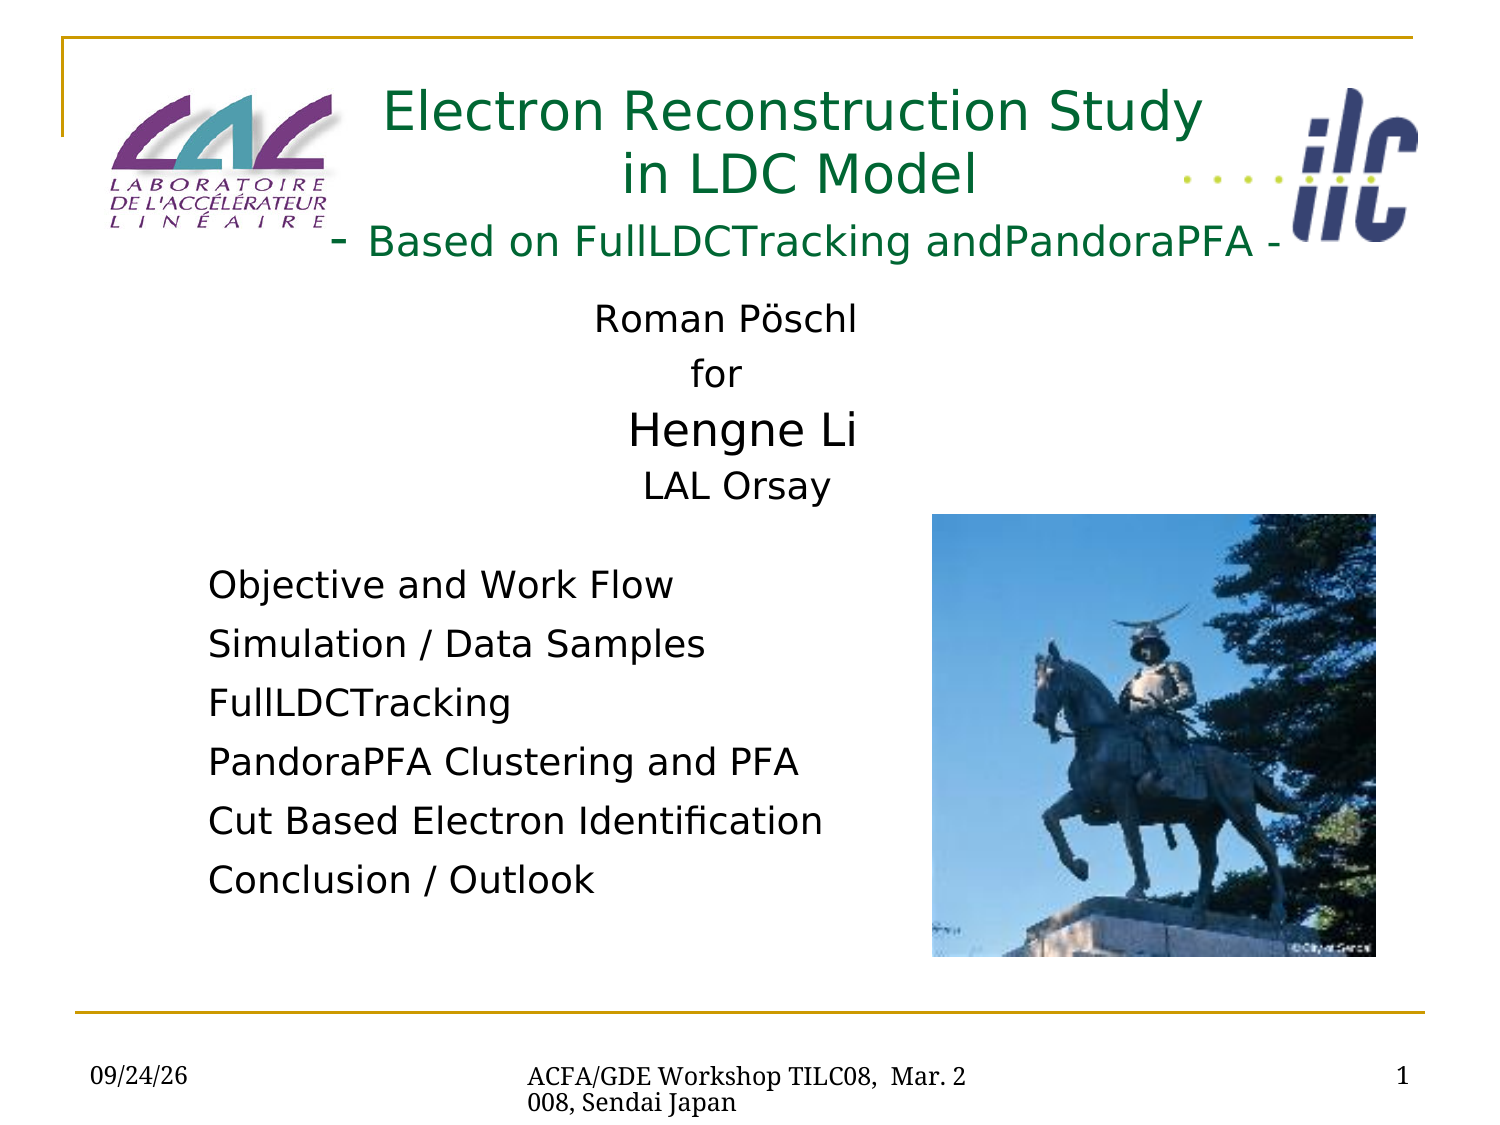

Electron Reconstruction Study
 in LDC Model
 - Based on FullLDCTracking andPandoraPFA -
# Roman Pöschl
 for
 Hengne Li
 LAL Orsay
Objective and Work Flow
Simulation / Data Samples
FullLDCTracking
PandoraPFA Clustering and PFA
Cut Based Electron Identification
Conclusion / Outlook
1
ACFA/GDE Workshop TILC08, Mar. 2008, Sendai Japan